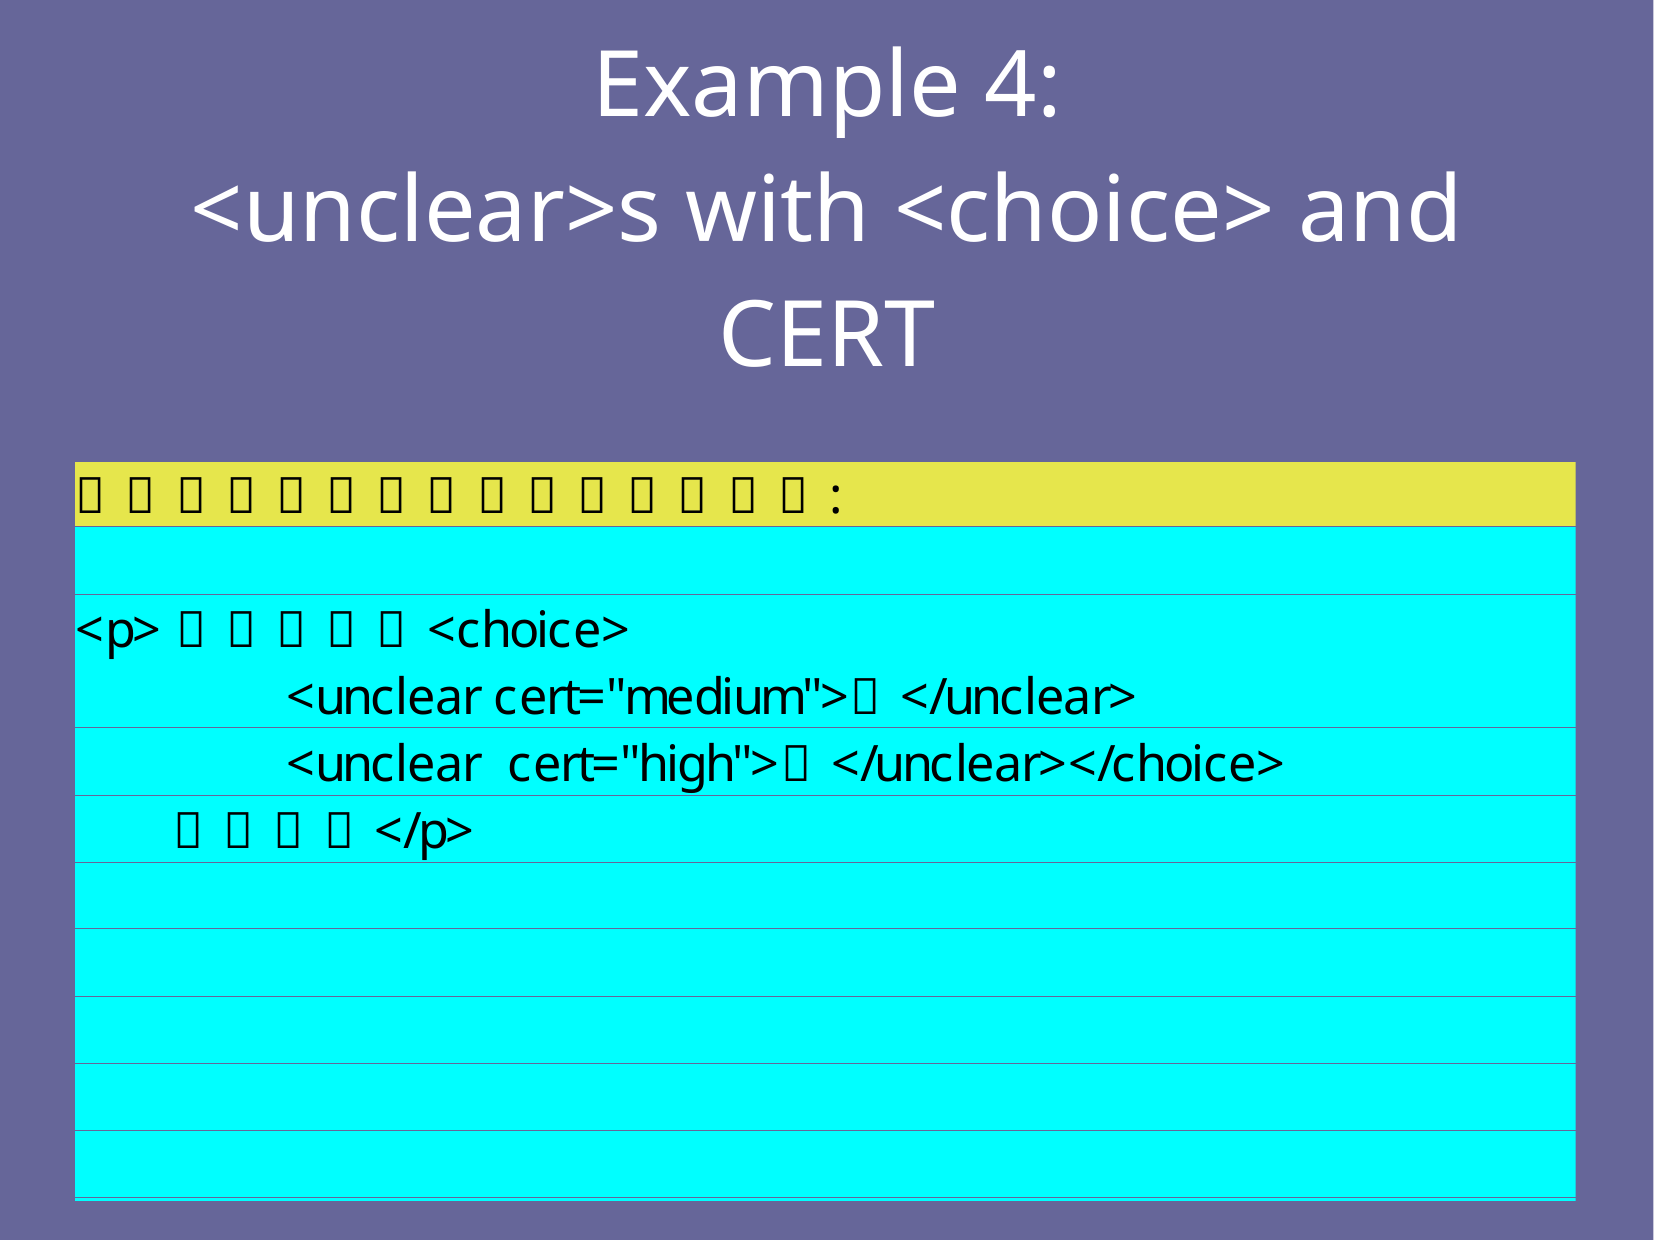

# Example 4: <unclear>s with <choice> and CERT